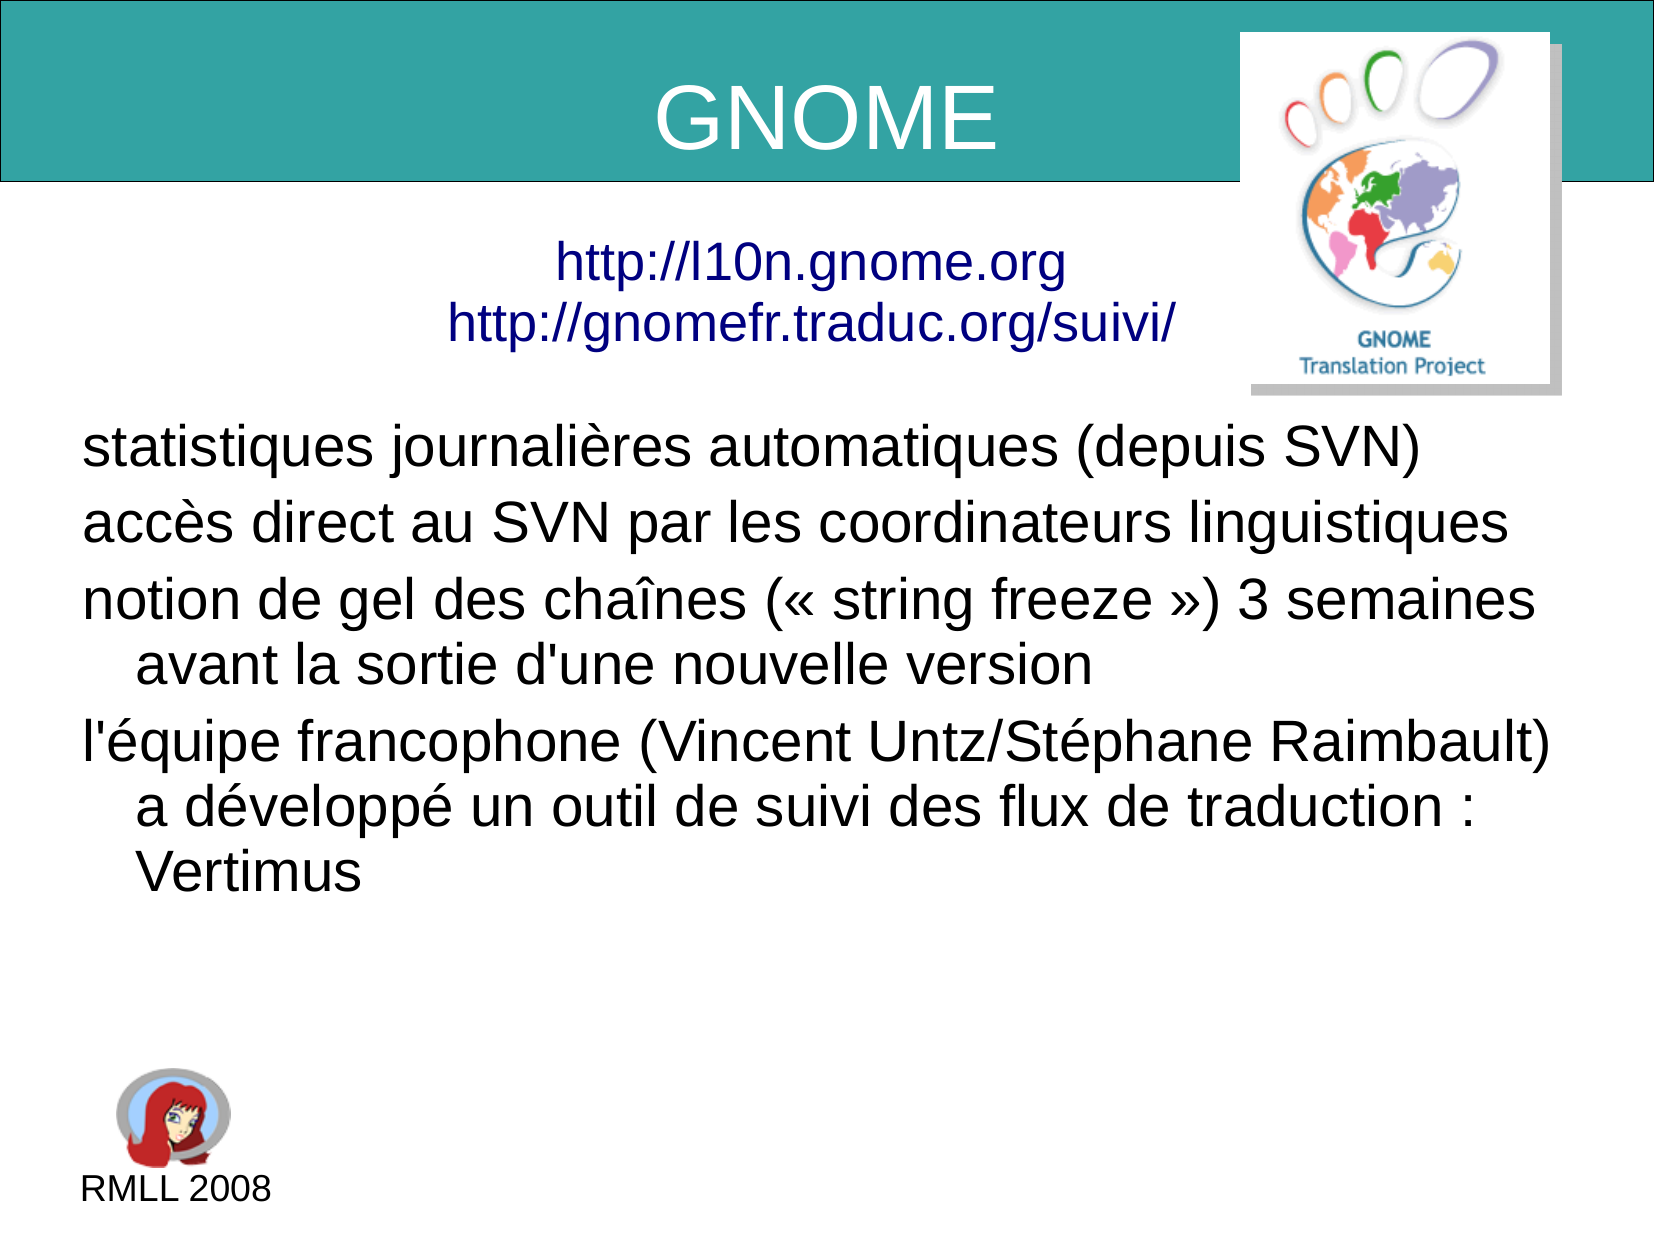

# GNOME
http://l10n.gnome.org
http://gnomefr.traduc.org/suivi/
statistiques journalières automatiques (depuis SVN)
accès direct au SVN par les coordinateurs linguistiques
notion de gel des chaînes (« string freeze ») 3 semaines avant la sortie d'une nouvelle version
l'équipe francophone (Vincent Untz/Stéphane Raimbault) a développé un outil de suivi des flux de traduction : Vertimus